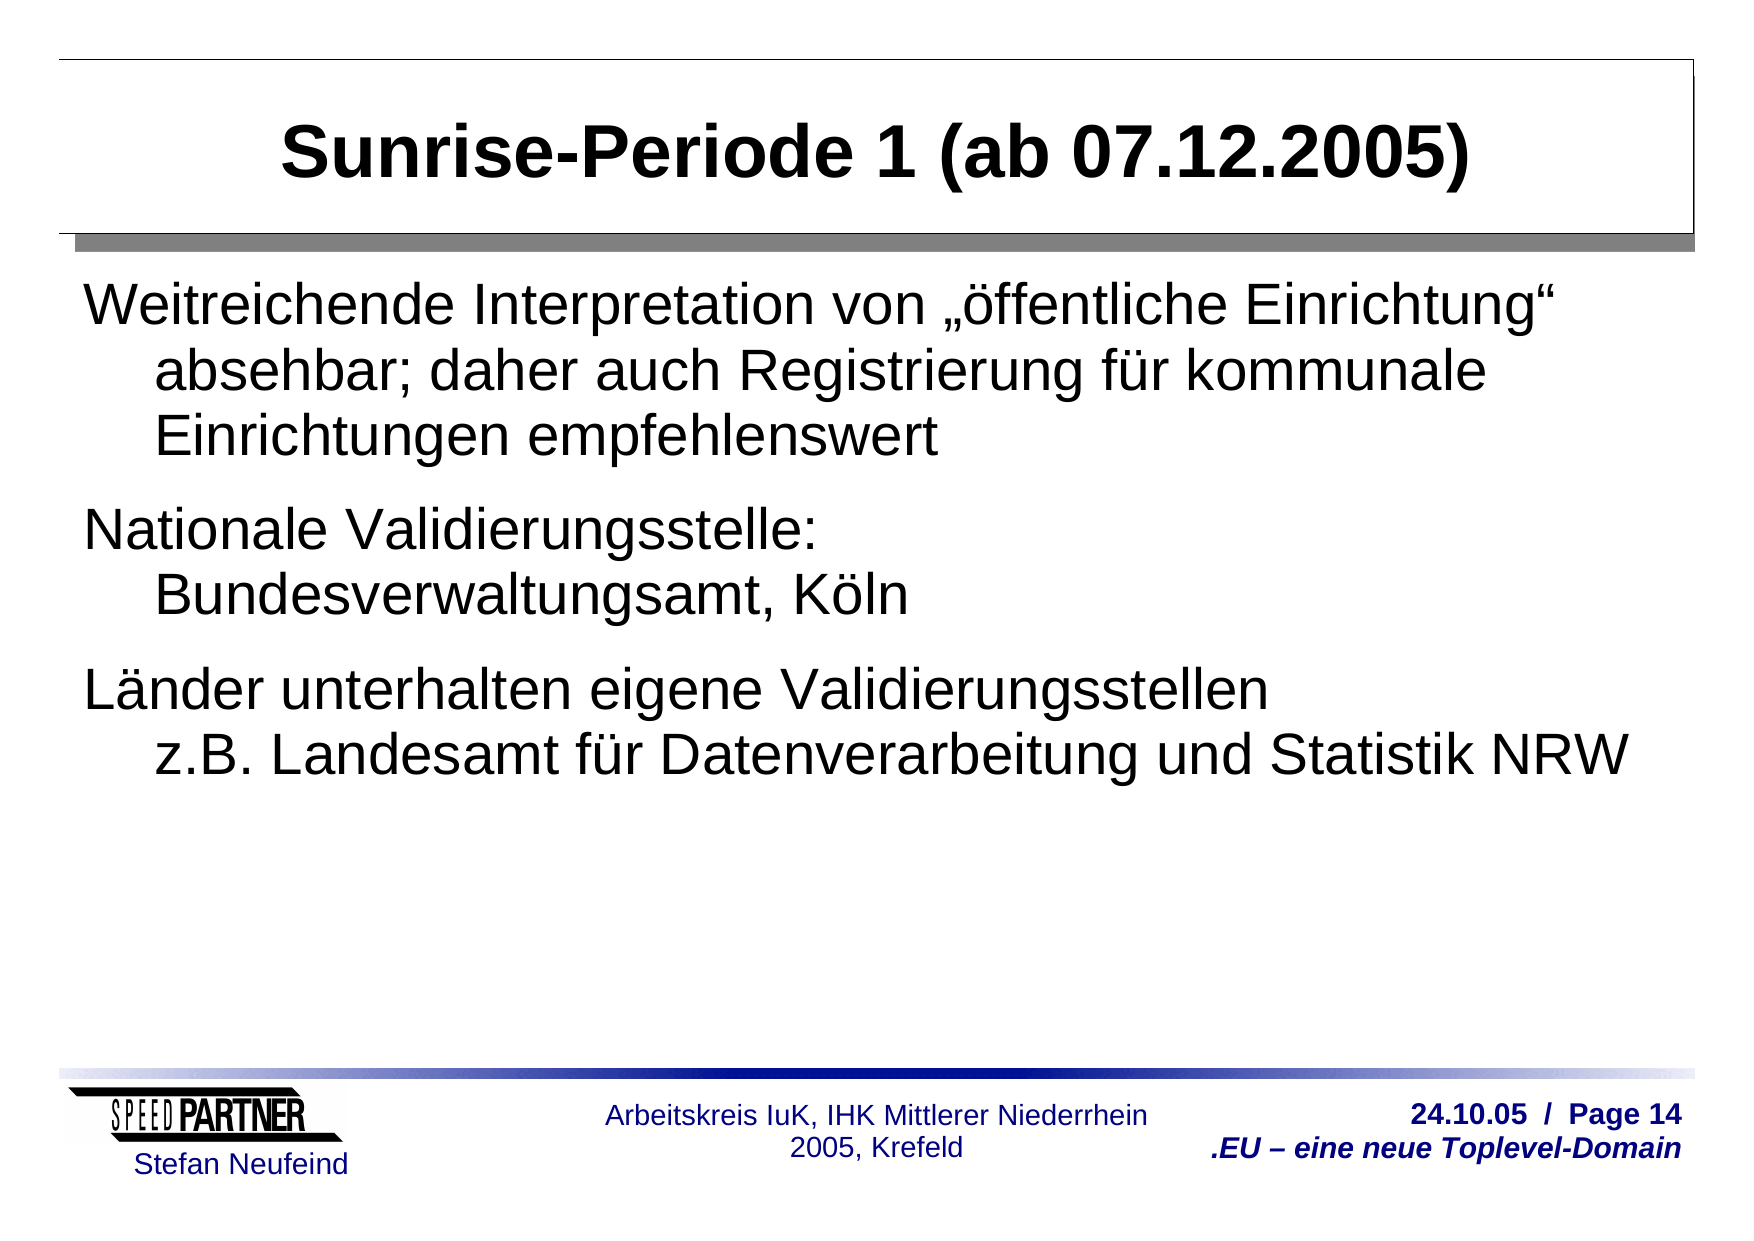

# Sunrise-Periode 1 (ab 07.12.2005)
Weitreichende Interpretation von „öffentliche Einrichtung“ absehbar; daher auch Registrierung für kommunale Einrichtungen empfehlenswert
Nationale Validierungsstelle:
Bundesverwaltungsamt, Köln
Länder unterhalten eigene Validierungsstellen
z.B. Landesamt für Datenverarbeitung und Statistik NRW